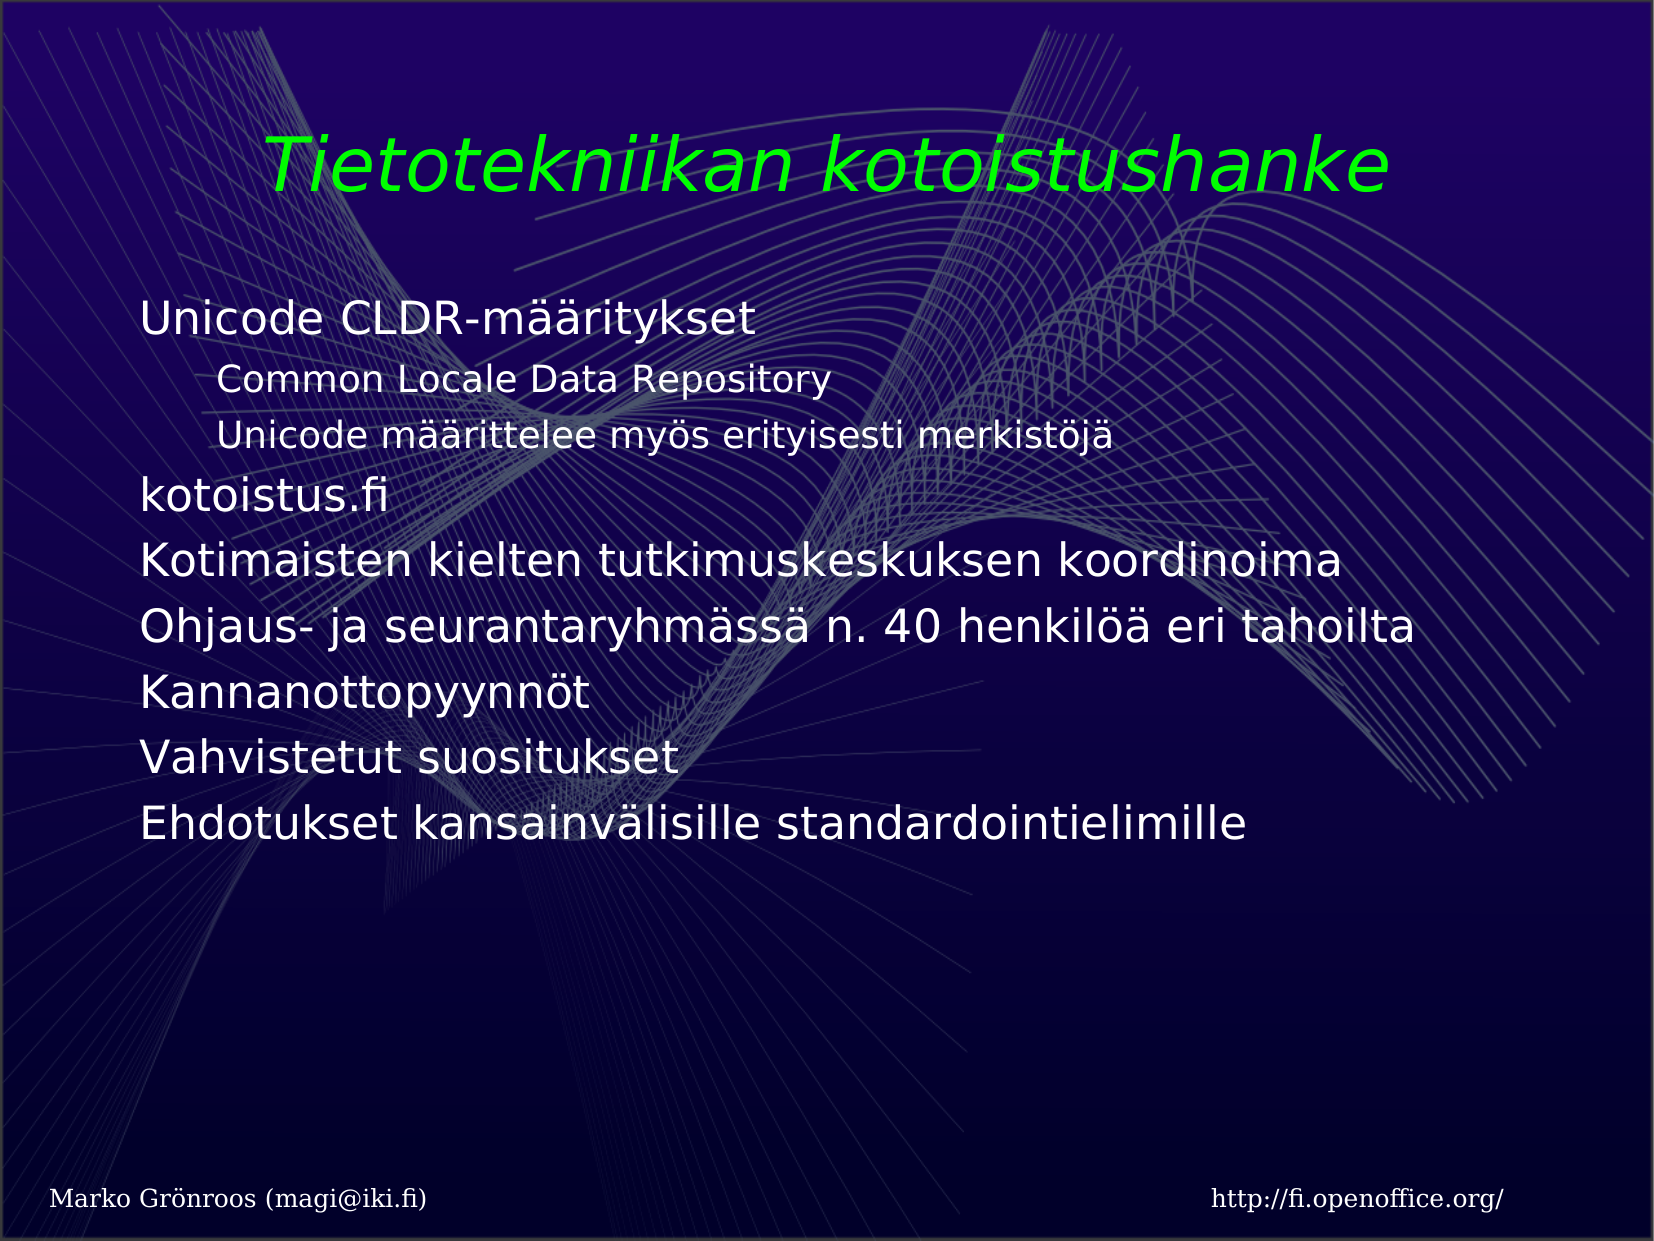

# Tietotekniikan kotoistushanke
Unicode CLDR-määritykset
Common Locale Data Repository
Unicode määrittelee myös erityisesti merkistöjä
kotoistus.fi
Kotimaisten kielten tutkimuskeskuksen koordinoima
Ohjaus- ja seurantaryhmässä n. 40 henkilöä eri tahoilta
Kannanottopyynnöt
Vahvistetut suositukset
Ehdotukset kansainvälisille standardointielimille